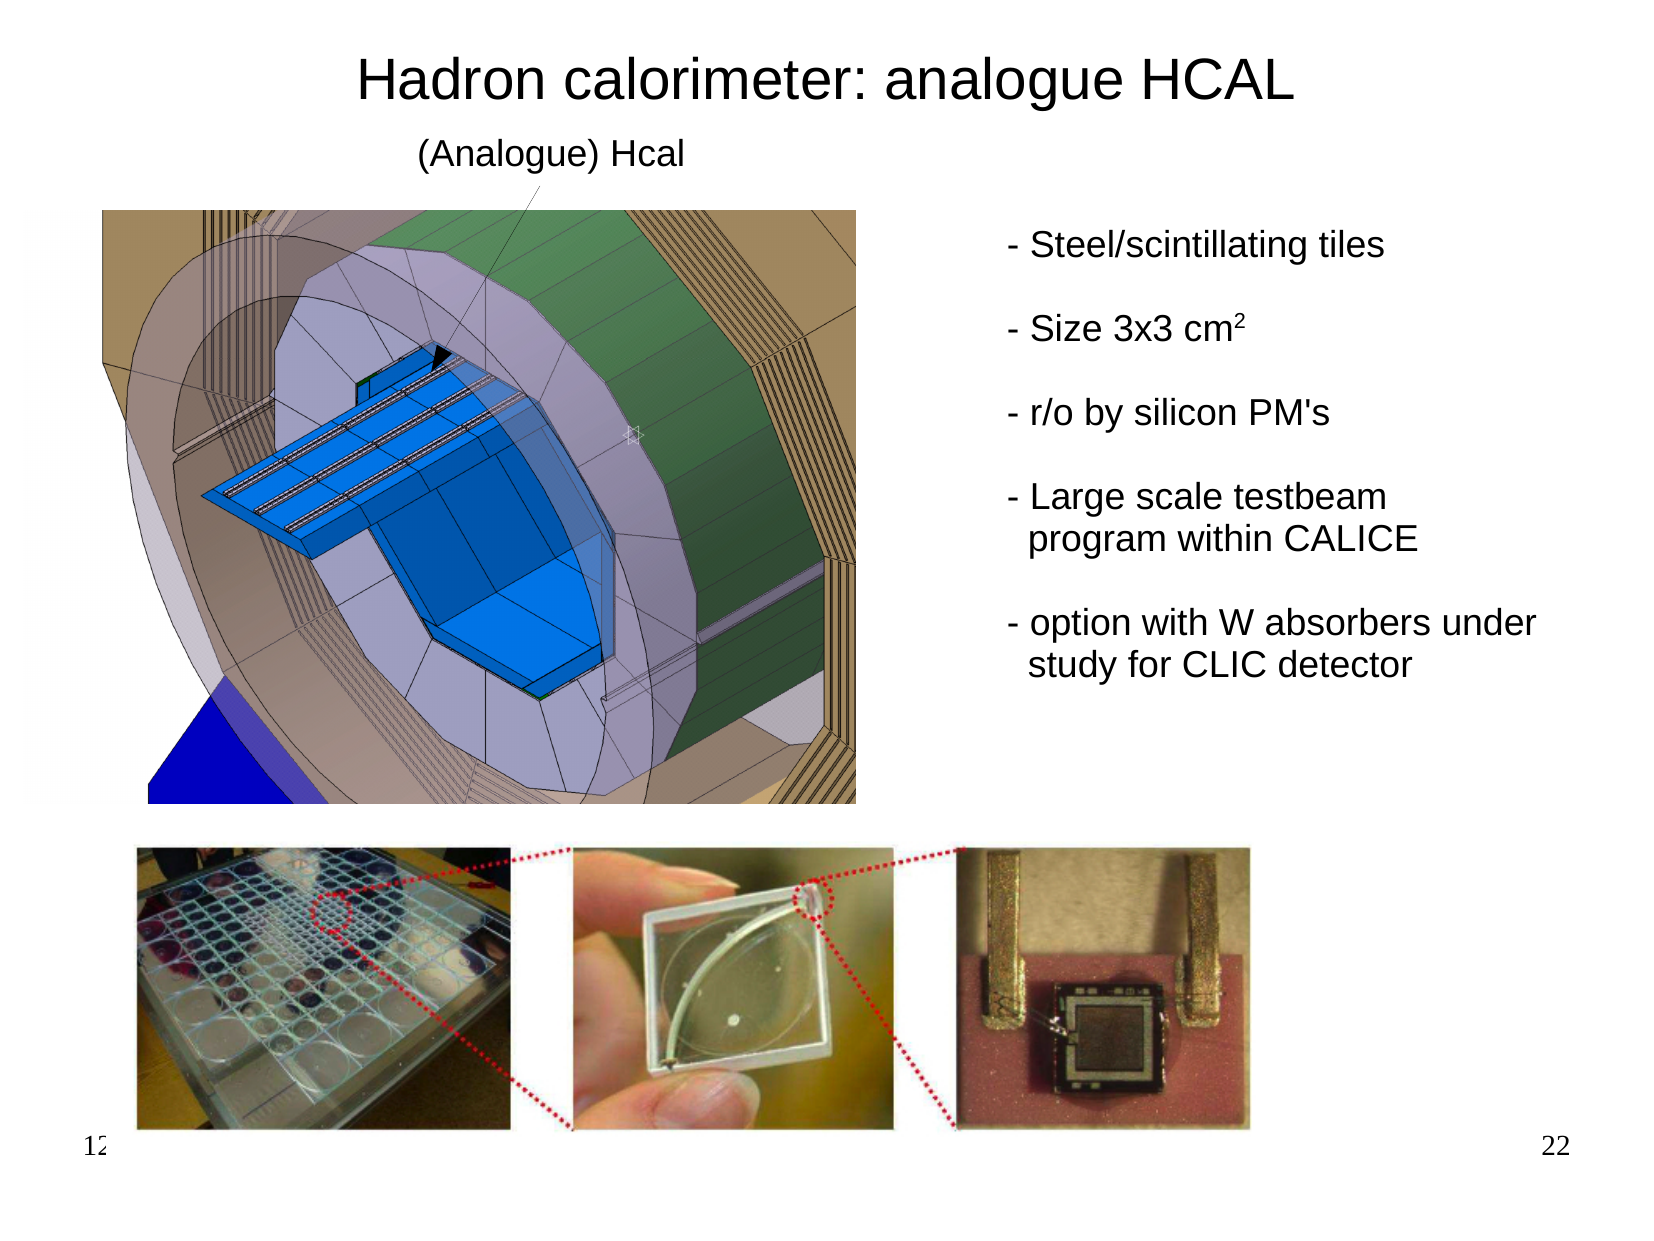

# Hadron calorimeter: analogue HCAL
(Analogue) Hcal
- Steel/scintillating tiles
- Size 3x3 cm2
- r/o by silicon PM's
- Large scale testbeam
 program within CALICE
- option with W absorbers under
 study for CLIC detector
12-9-2008
T. Behnke: The ILD Detector Concept
22